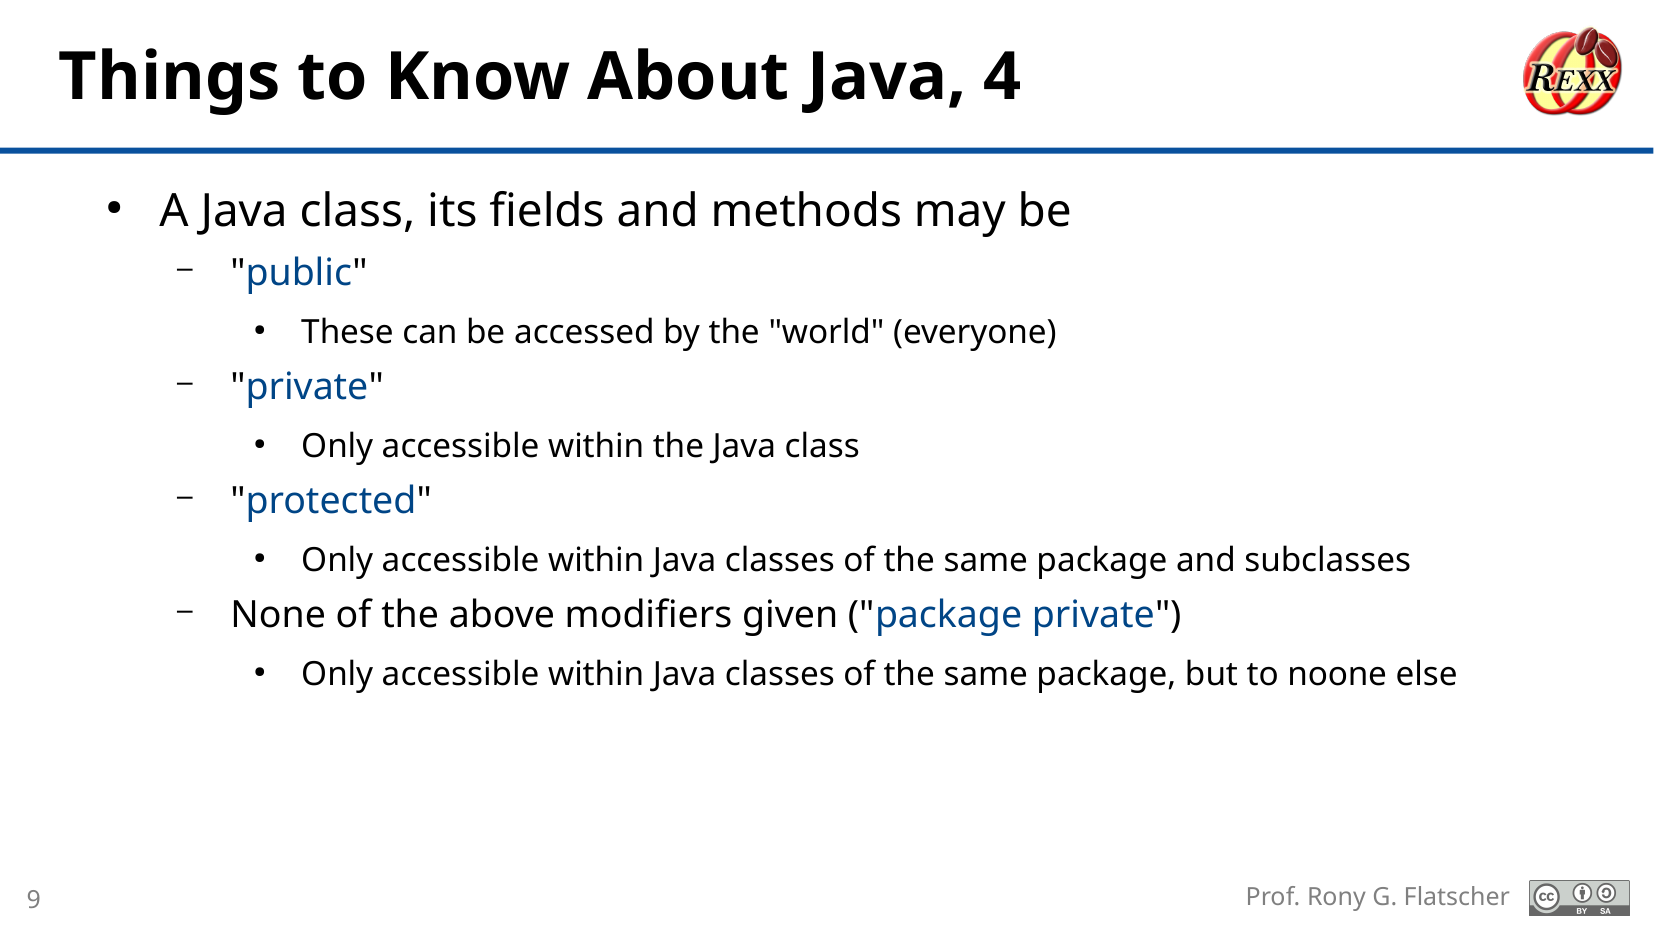

# Things to Know About Java, 4
A Java class, its fields and methods may be
"public"
These can be accessed by the "world" (everyone)
"private"
Only accessible within the Java class
"protected"
Only accessible within Java classes of the same package and subclasses
None of the above modifiers given ("package private")
Only accessible within Java classes of the same package, but to noone else